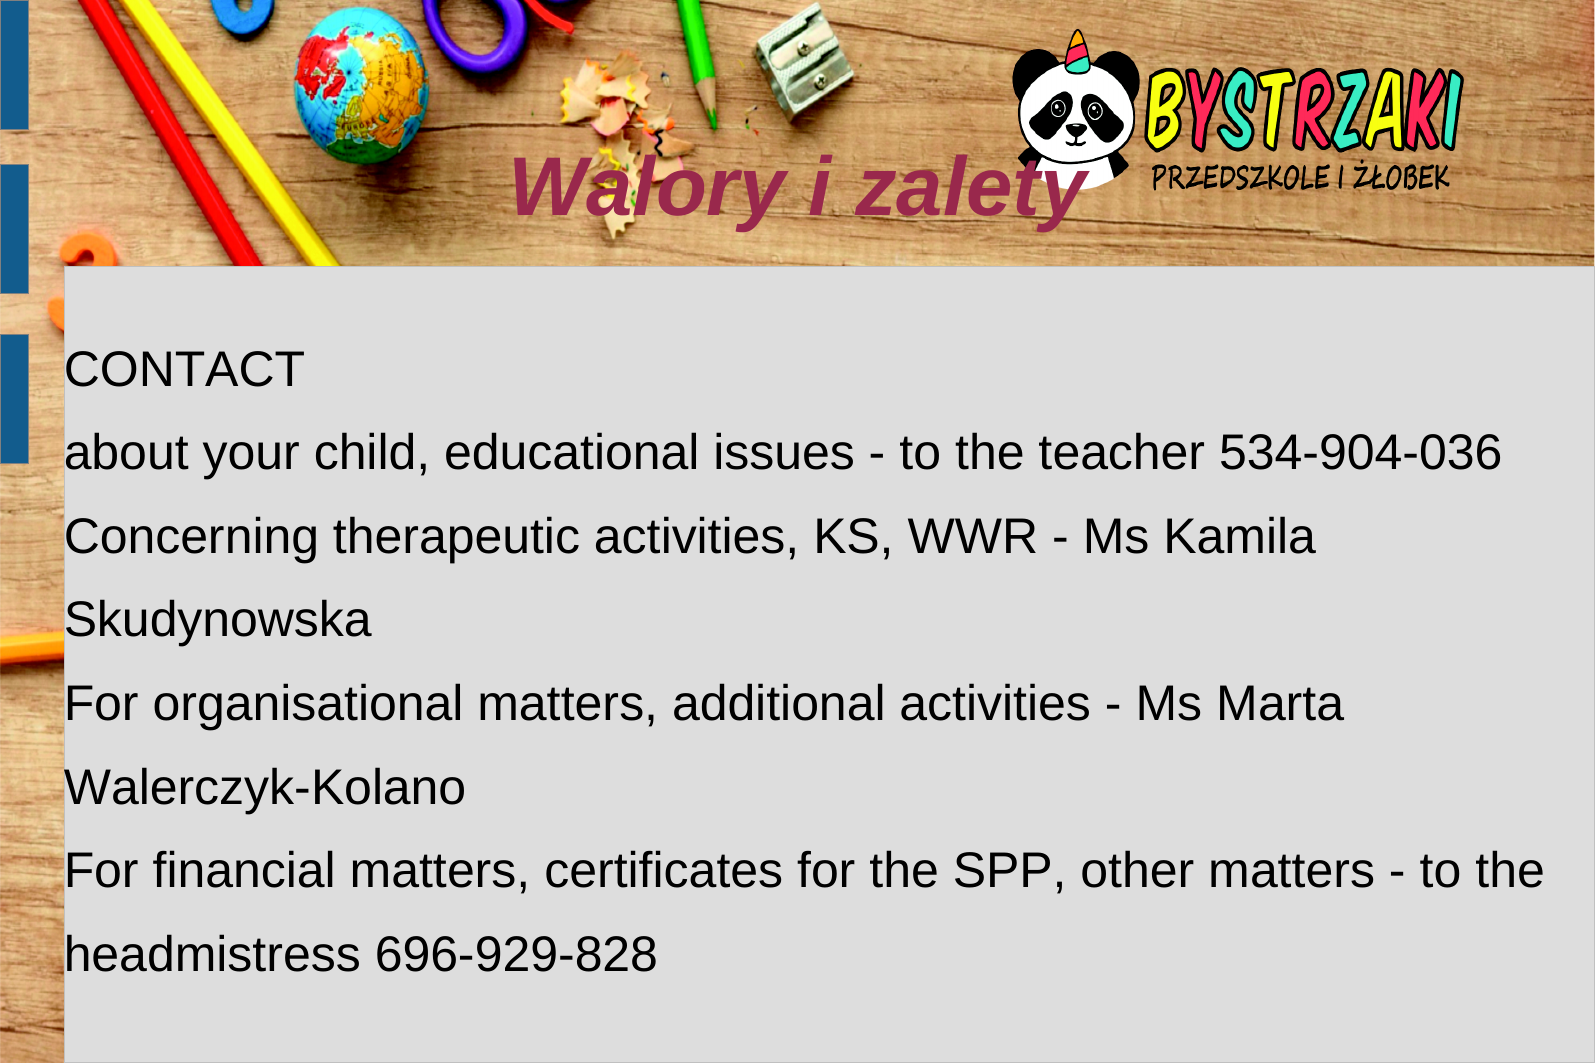

# Walory i zalety
CONTACT
about your child, educational issues - to the teacher 534-904-036
Concerning therapeutic activities, KS, WWR - Ms Kamila Skudynowska
For organisational matters, additional activities - Ms Marta Walerczyk-Kolano
For financial matters, certificates for the SPP, other matters - to the headmistress 696-929-828